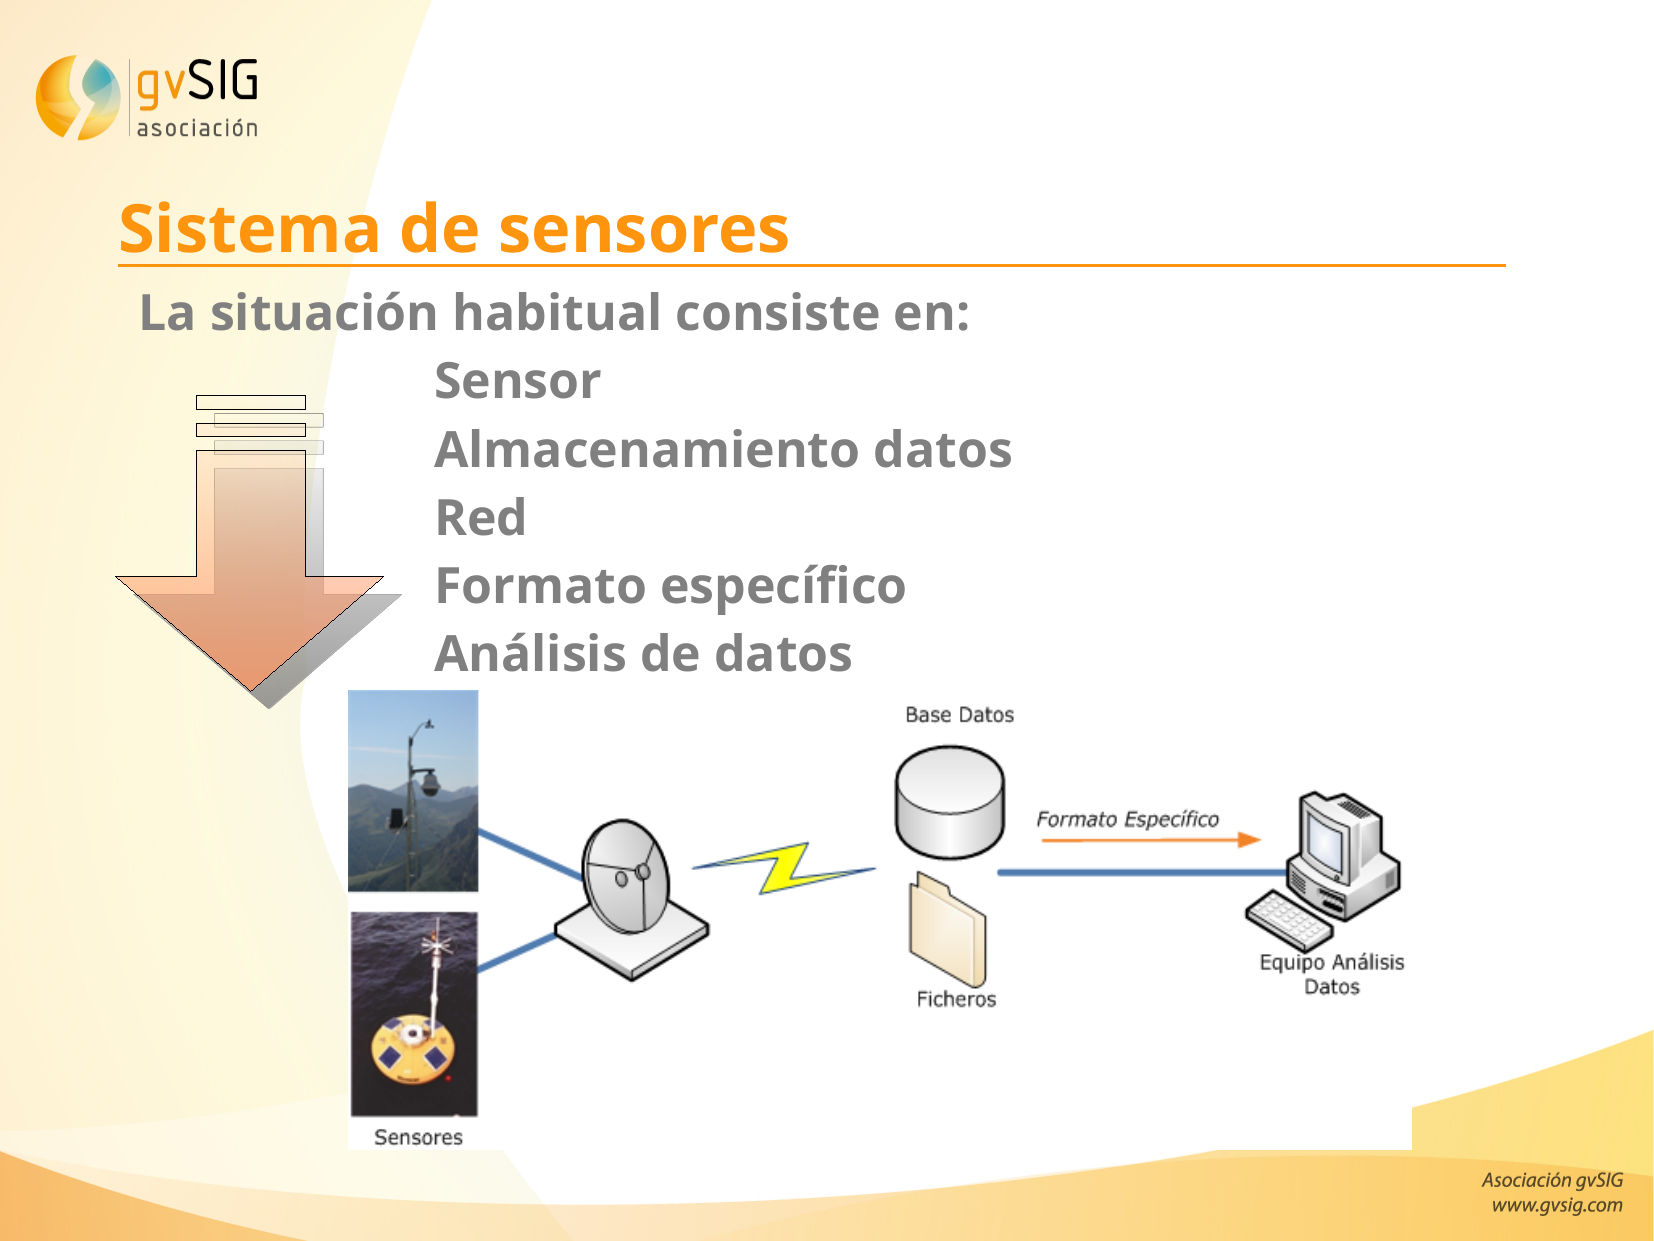

# Sistema de sensores
La situación habitual consiste en:
				Sensor
				Almacenamiento datos
				Red
				Formato específico
				Análisis de datos